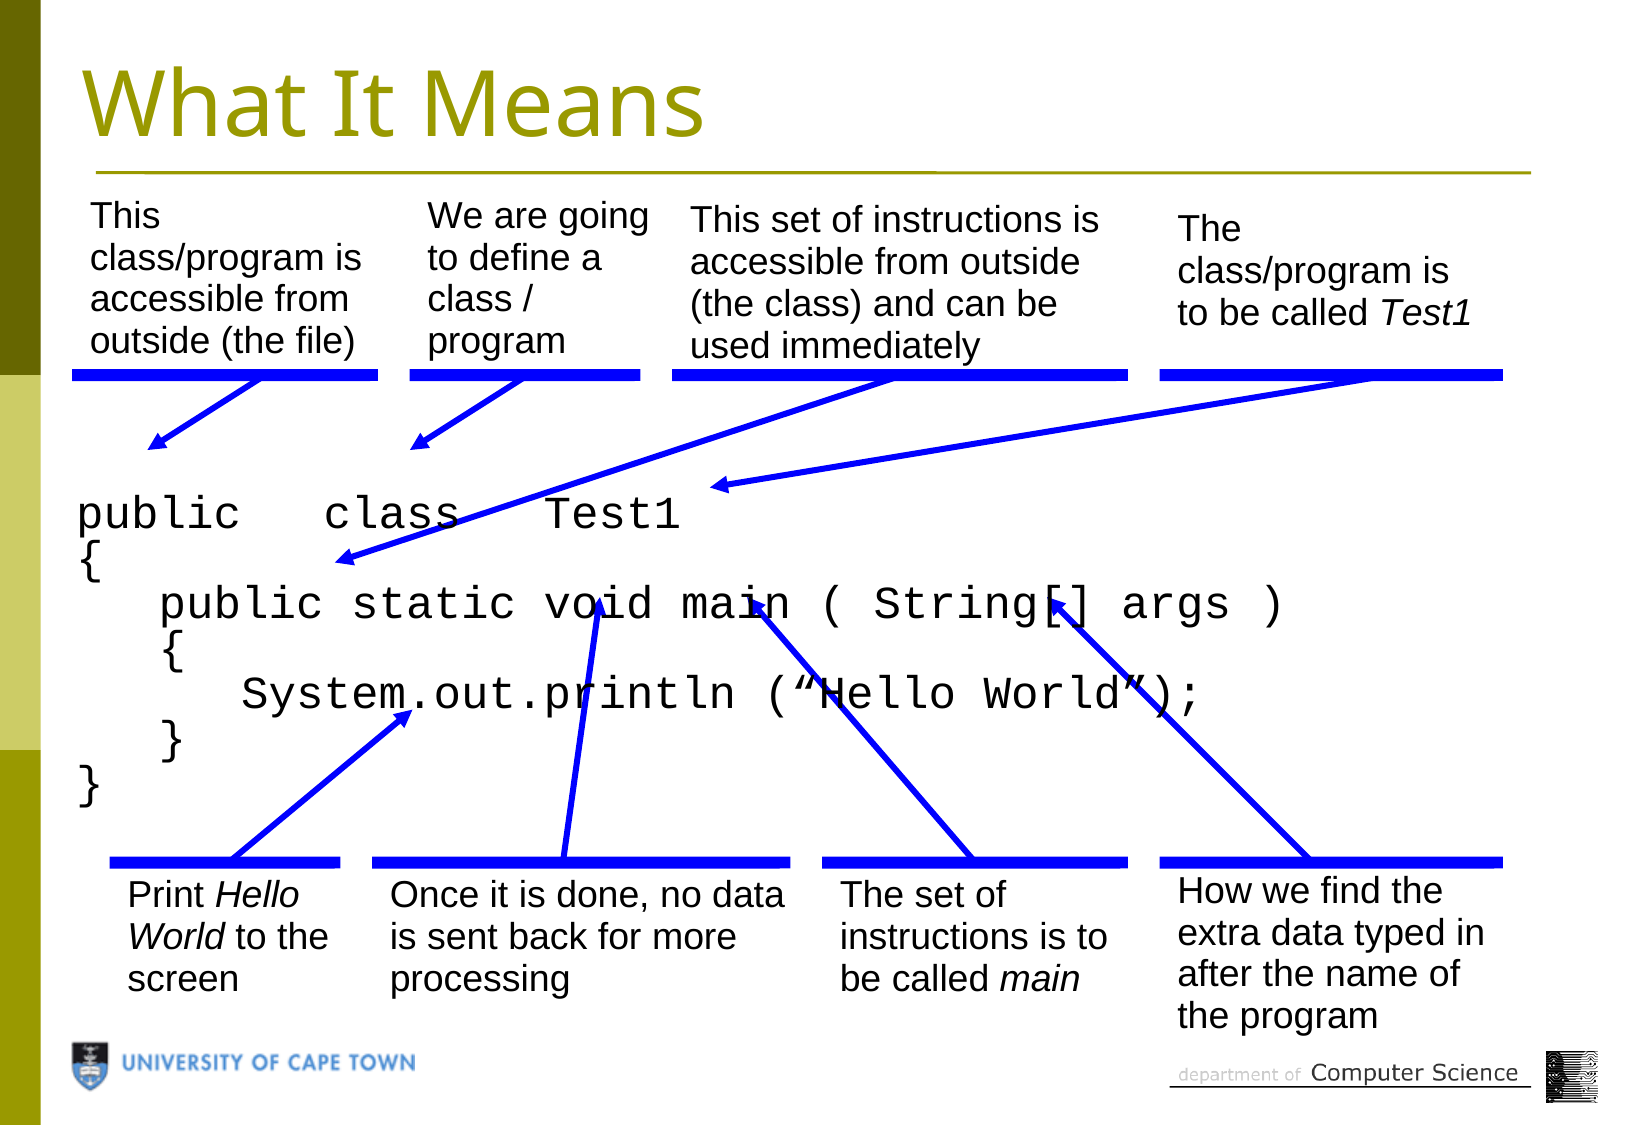

# What It Means
This class/program is accessible from outside (the file)‏
public class Test1
{
 public static void main ( String[] args )‏
 {
 System.out.println (“Hello World”);
 }
}
We are going to define a class / program
This set of instructions is accessible from outside (the class) and can be used immediately
The class/program is to be called Test1
How we find the extra data typed in after the name of the program
Print Hello World to the screen
Once it is done, no data is sent back for more processing
The set of instructions is to be called main